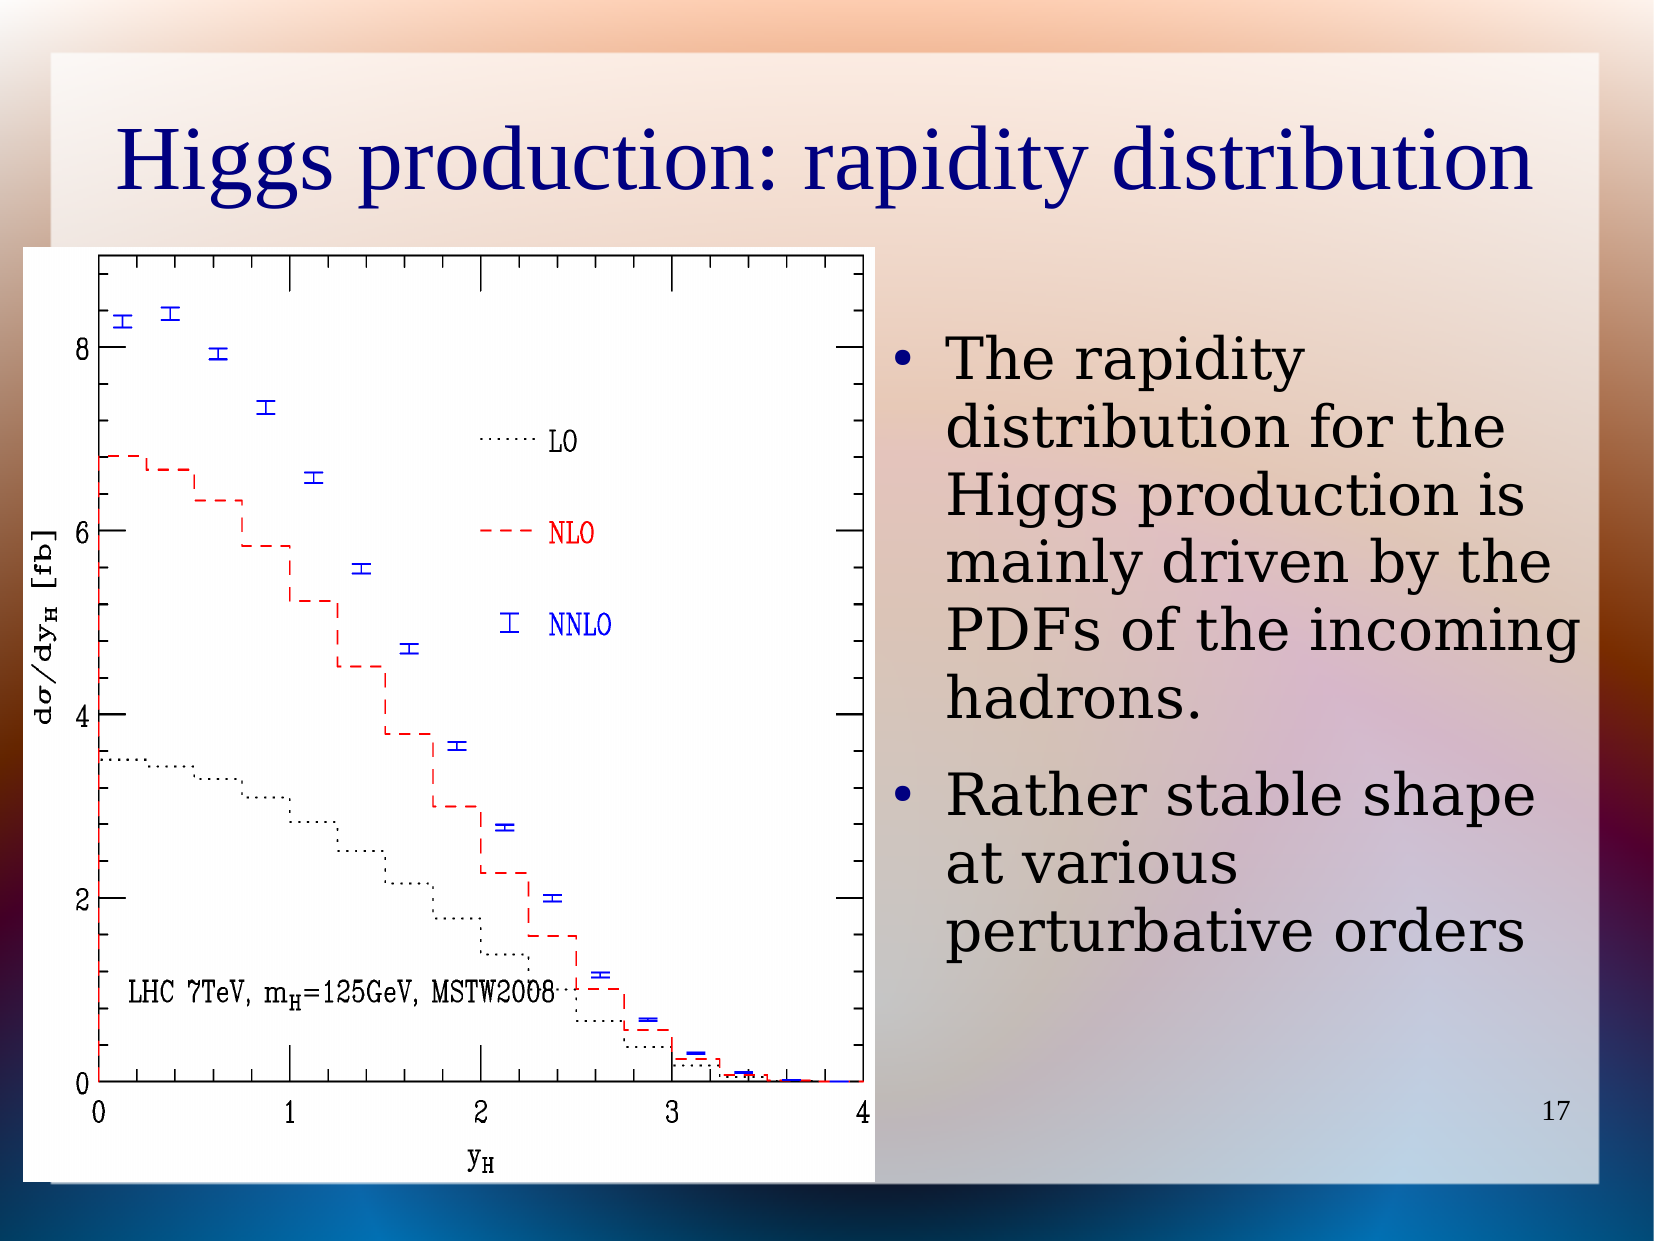

# Higgs production: rapidity distribution
The rapidity distribution for the Higgs production is mainly driven by the PDFs of the incoming hadrons.
Rather stable shape at various perturbative orders
17